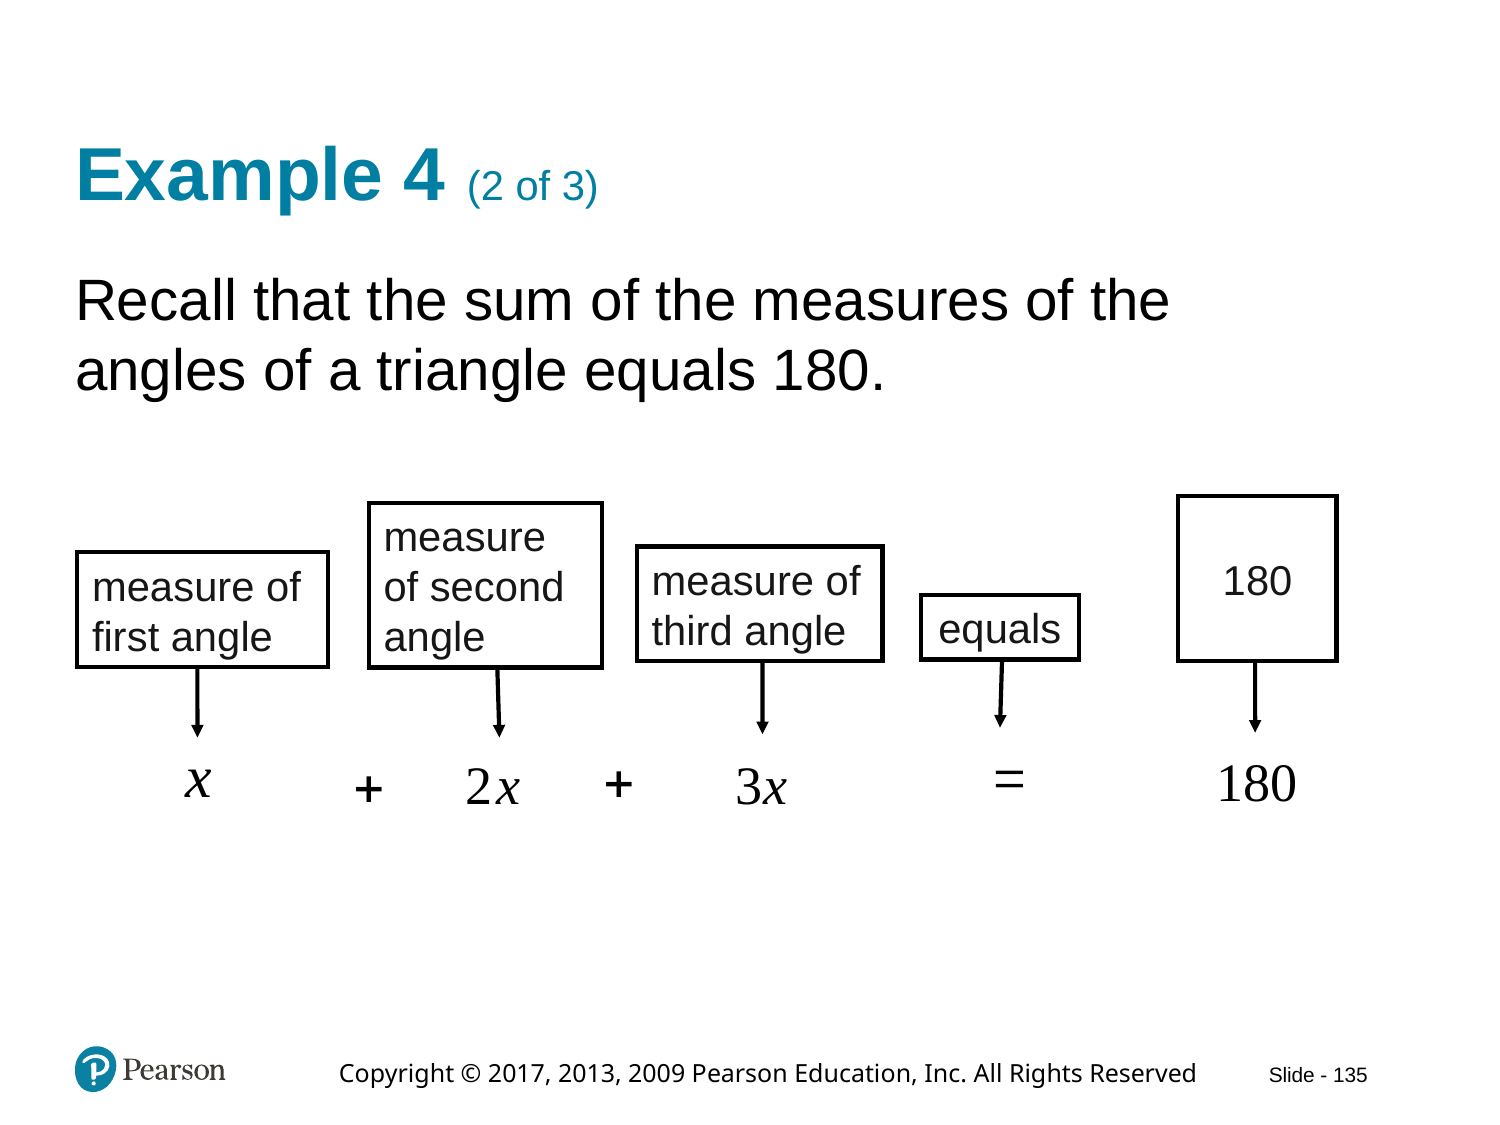

# Example 4 (2 of 3)
Recall that the sum of the measures of the angles of a triangle equals 180.
180
measure of second angle
measure of third angle
measure of first angle
equals